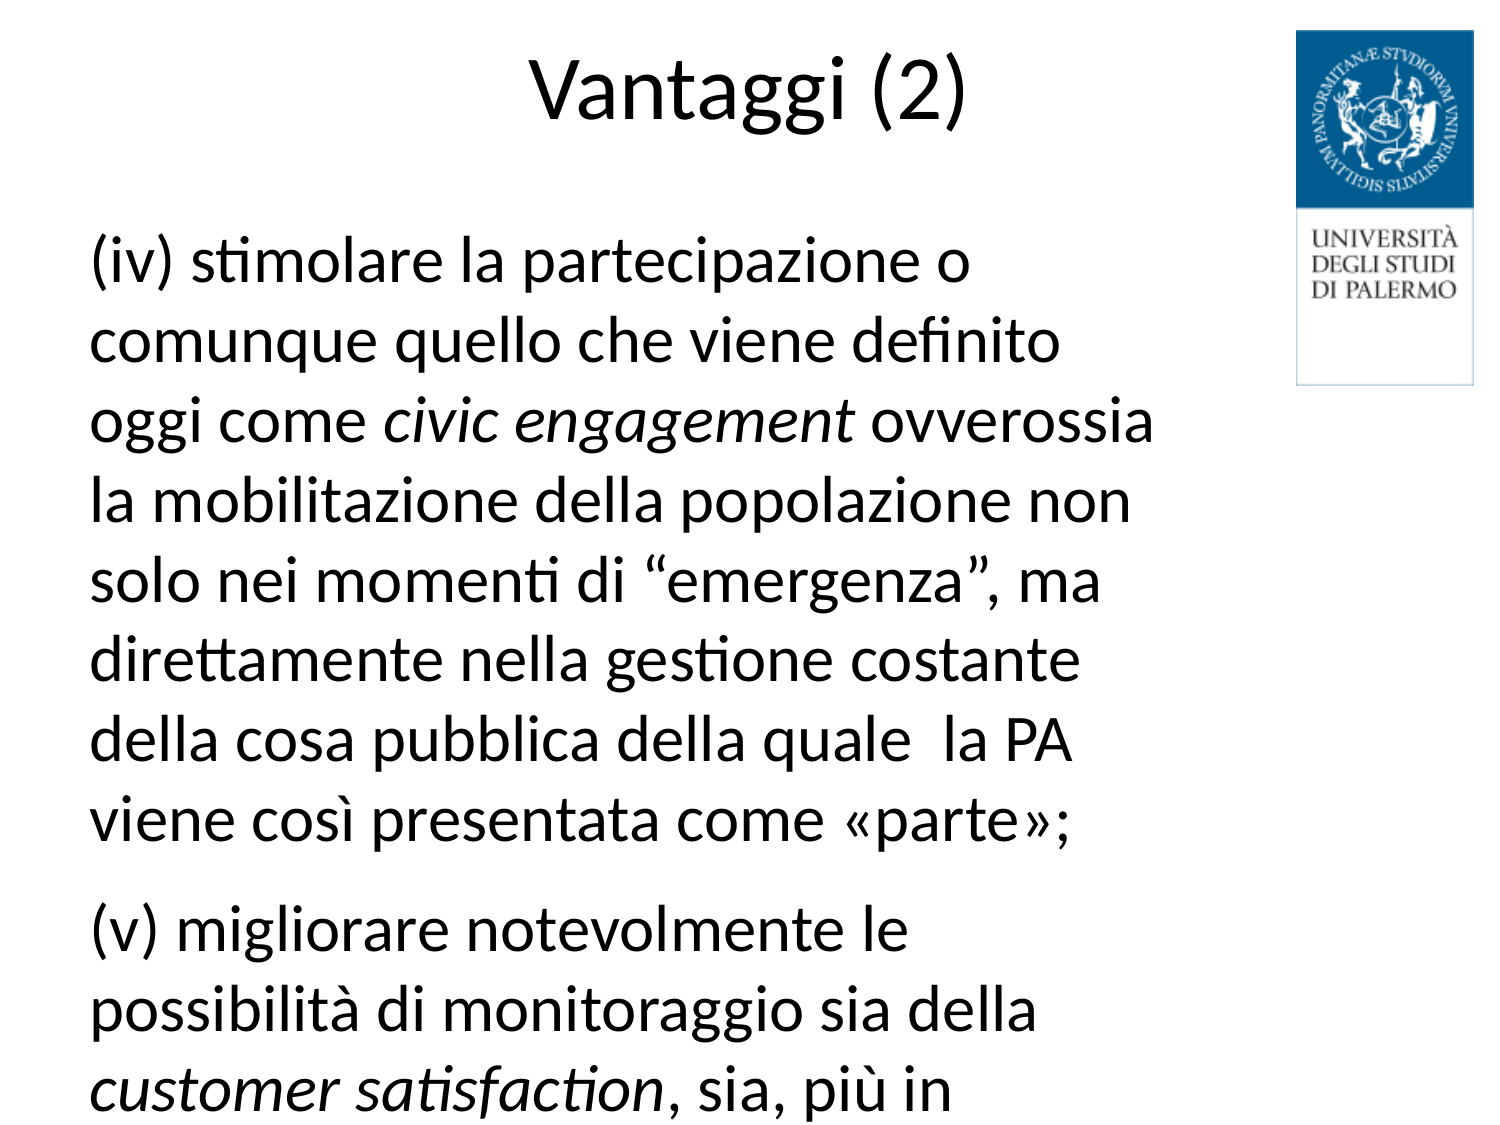

# Vantaggi (2)
(iv) stimolare la partecipazione o comunque quello che viene definito oggi come civic engagement ovverossia la mobilitazione della popolazione non solo nei momenti di “emergenza”, ma direttamente nella gestione costante della cosa pubblica della quale la PA viene così presentata come «parte»;
(v) migliorare notevolmente le possibilità di monitoraggio sia della customer satisfaction, sia, più in generale, del cosiddetto sentiment nei confronti dell’am-ministrazione pubblica, un aspetto la cui sinusoidalità, in termini di giudizi positivi non è, fra cittadinanza italiana, certamente seconda rispetto al municipalismo e alla frammentazione sociale che la connota in termini di giudizi di valore sulle istituzioni dello Stato.